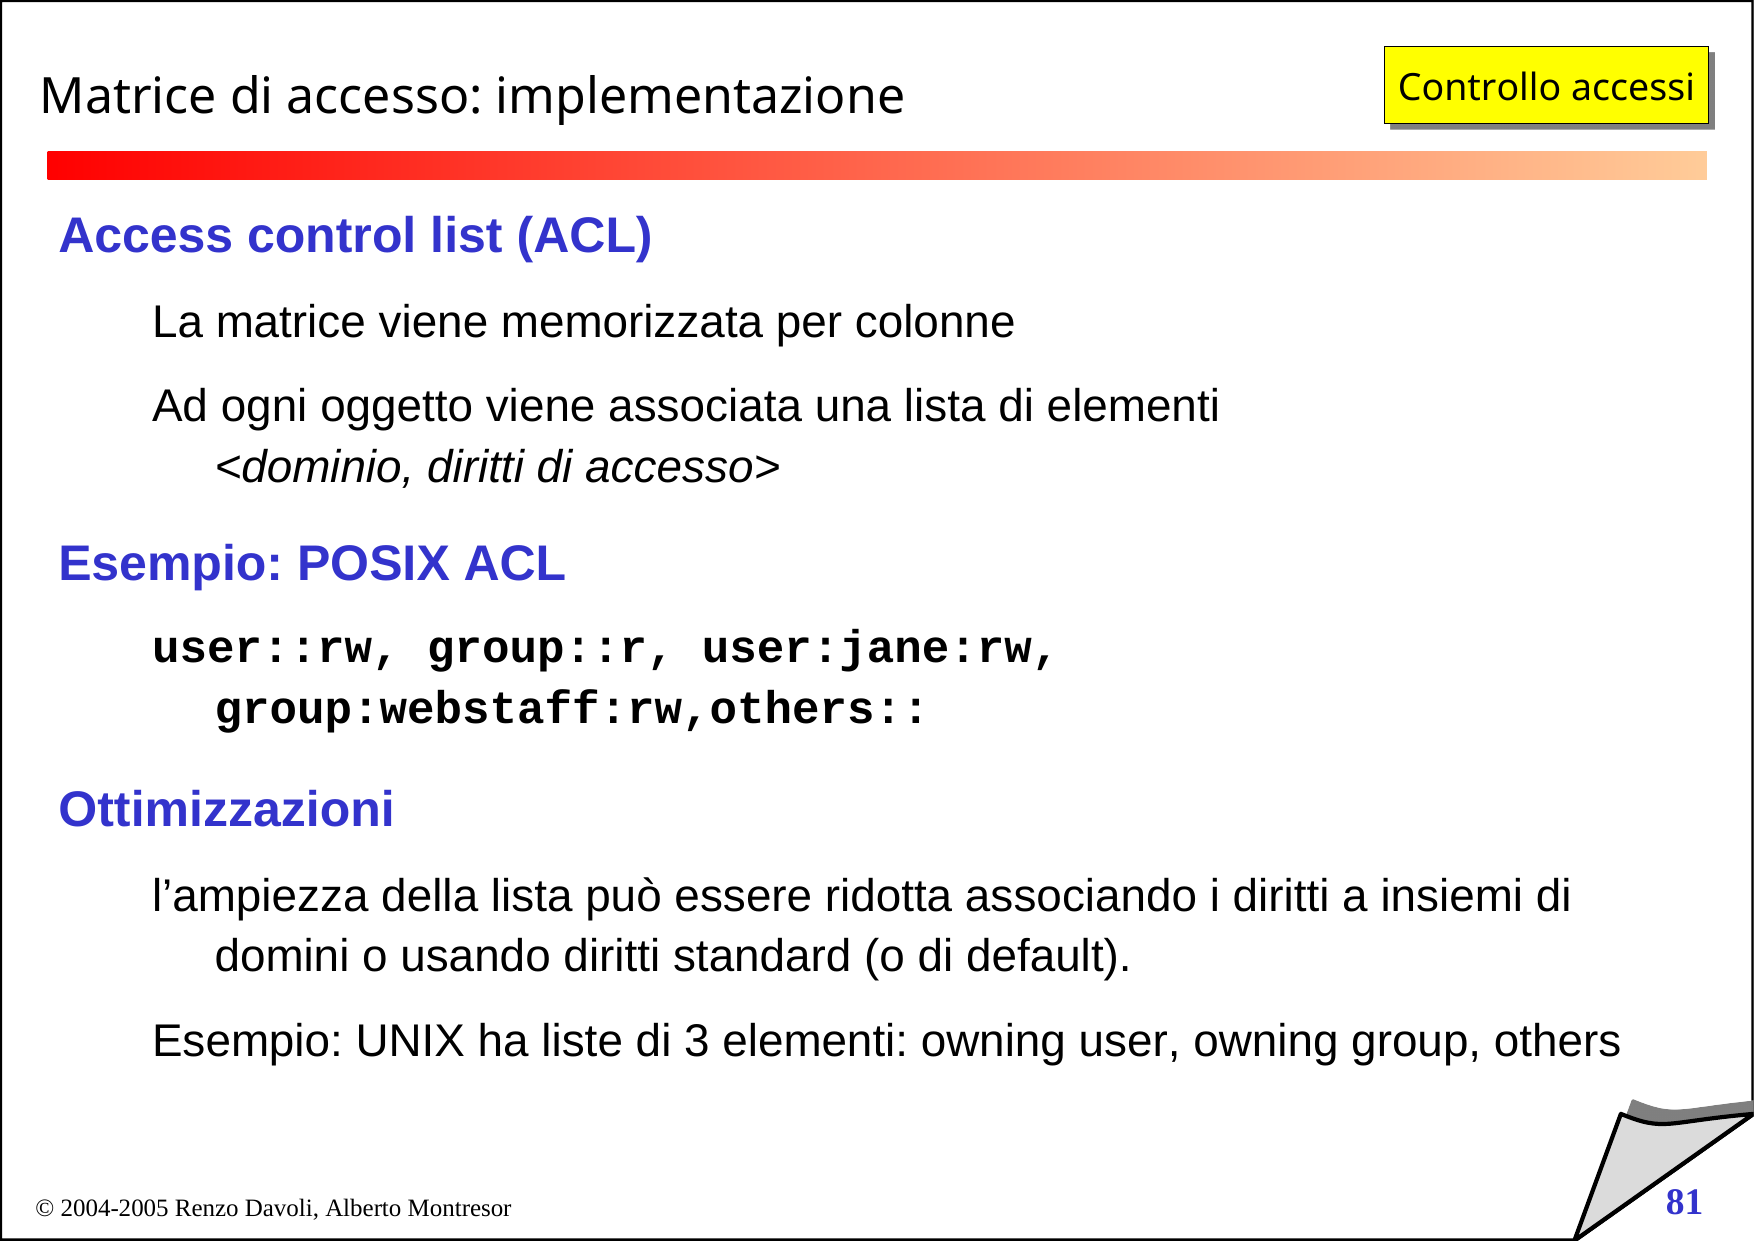

Controllo accessi
# Matrice di accesso: implementazione
Access control list (ACL)
La matrice viene memorizzata per colonne
Ad ogni oggetto viene associata una lista di elementi
<dominio, diritti di accesso>
Esempio: POSIX ACL
user::rw, group::r, user:jane:rw, group:webstaff:rw,others::
Ottimizzazioni
l’ampiezza della lista può essere ridotta associando i diritti a insiemi di domini o usando diritti standard (o di default).
Esempio: UNIX ha liste di 3 elementi: owning user, owning group, others